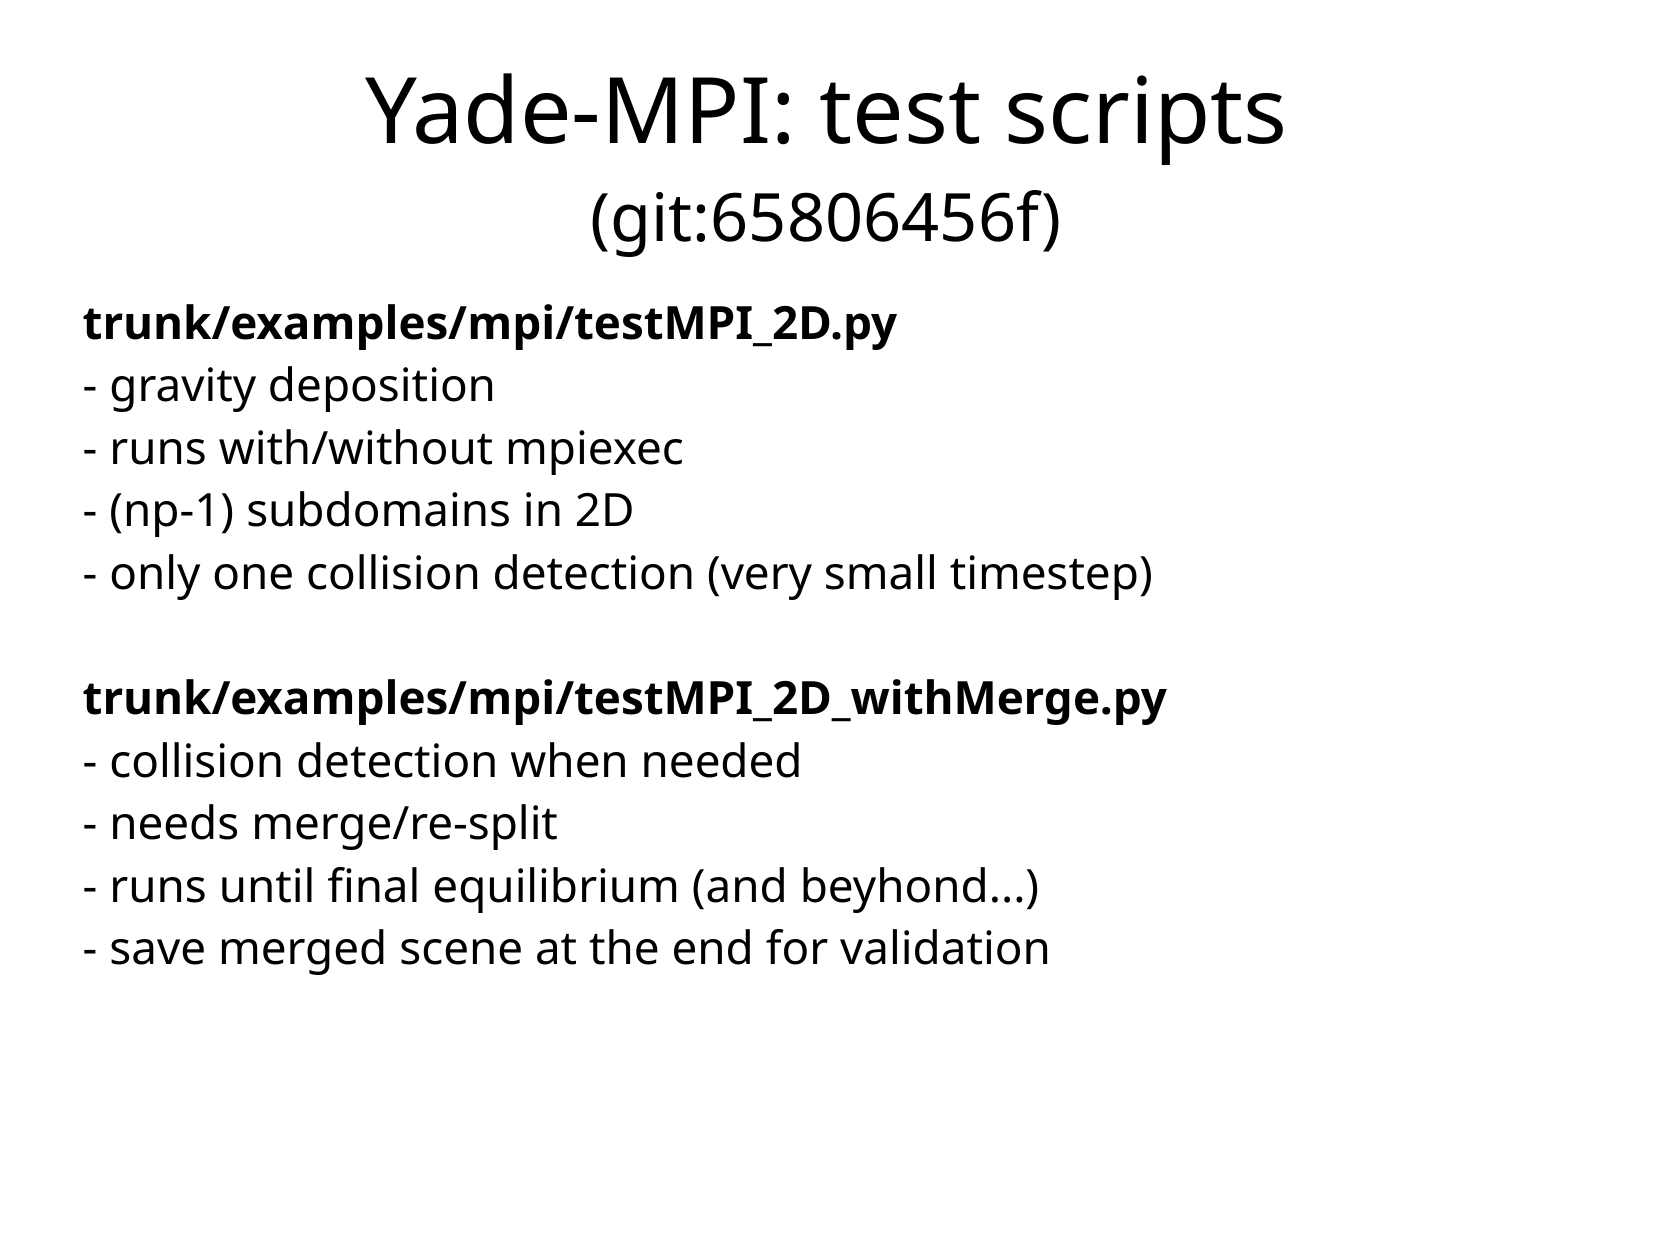

# Yade-MPI: test scripts (git:65806456f)
trunk/examples/mpi/testMPI_2D.py
- gravity deposition
- runs with/without mpiexec
- (np-1) subdomains in 2D
- only one collision detection (very small timestep)
trunk/examples/mpi/testMPI_2D_withMerge.py
- collision detection when needed
- needs merge/re-split
- runs until final equilibrium (and beyhond...)
- save merged scene at the end for validation